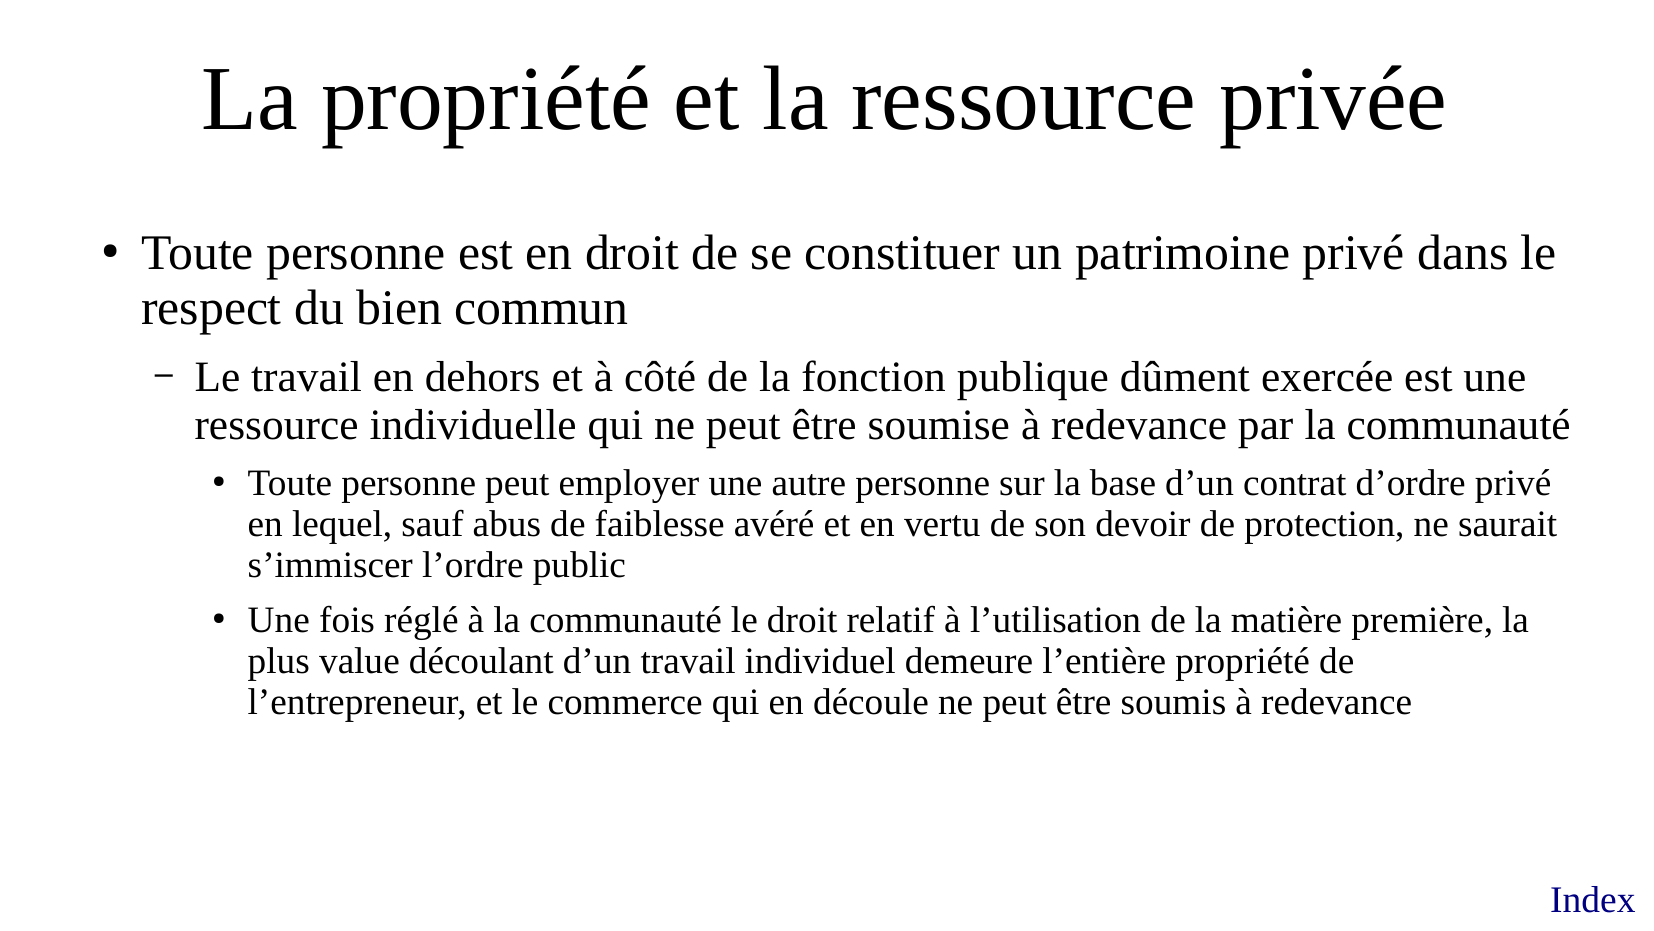

# La propriété et la ressource privée
Toute personne est en droit de se constituer un patrimoine privé dans le respect du bien commun
Le travail en dehors et à côté de la fonction publique dûment exercée est une ressource individuelle qui ne peut être soumise à redevance par la communauté
Toute personne peut employer une autre personne sur la base d’un contrat d’ordre privé en lequel, sauf abus de faiblesse avéré et en vertu de son devoir de protection, ne saurait s’immiscer l’ordre public
Une fois réglé à la communauté le droit relatif à l’utilisation de la matière première, la plus value découlant d’un travail individuel demeure l’entière propriété de l’entrepreneur, et le commerce qui en découle ne peut être soumis à redevance